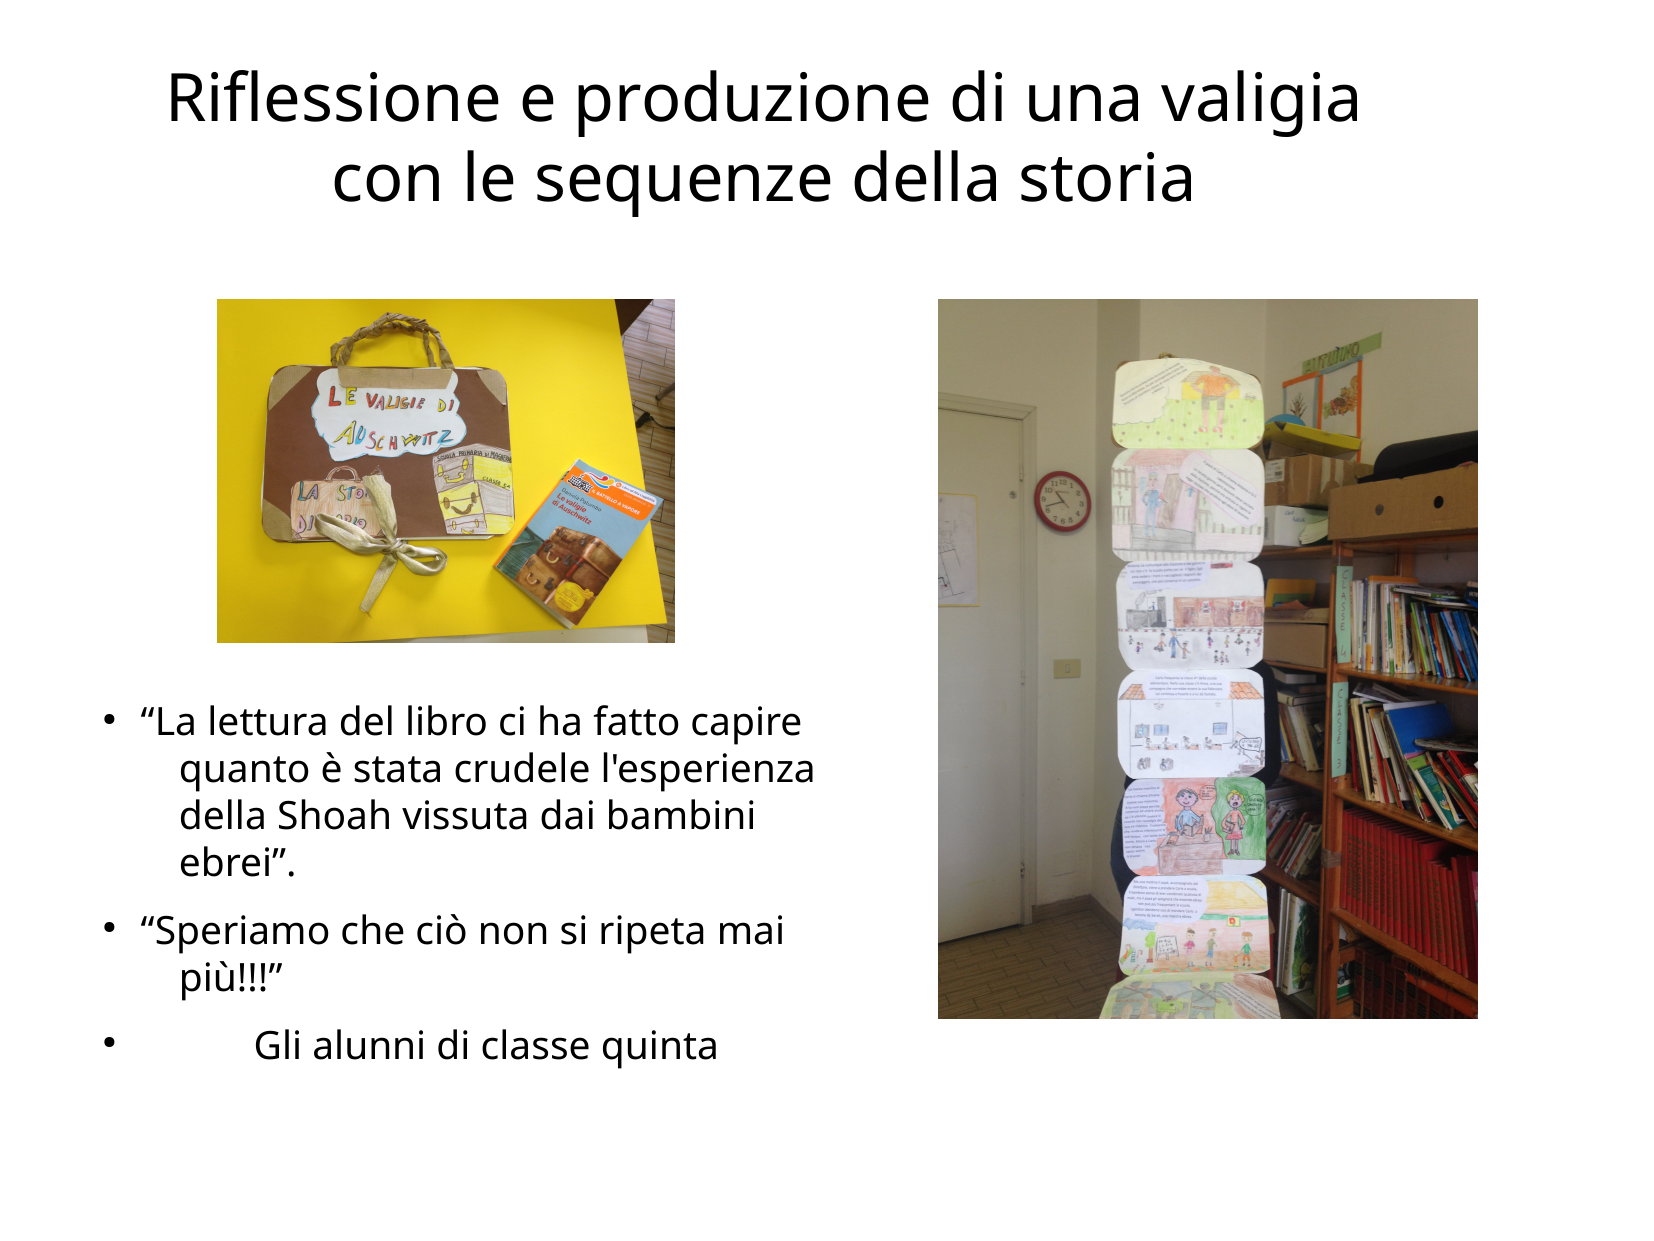

# Riflessione e produzione di una valigia con le sequenze della storia
“La lettura del libro ci ha fatto capire quanto è stata crudele l'esperienza della Shoah vissuta dai bambini ebrei”.
“Speriamo che ciò non si ripeta mai più!!!”
 Gli alunni di classe quinta